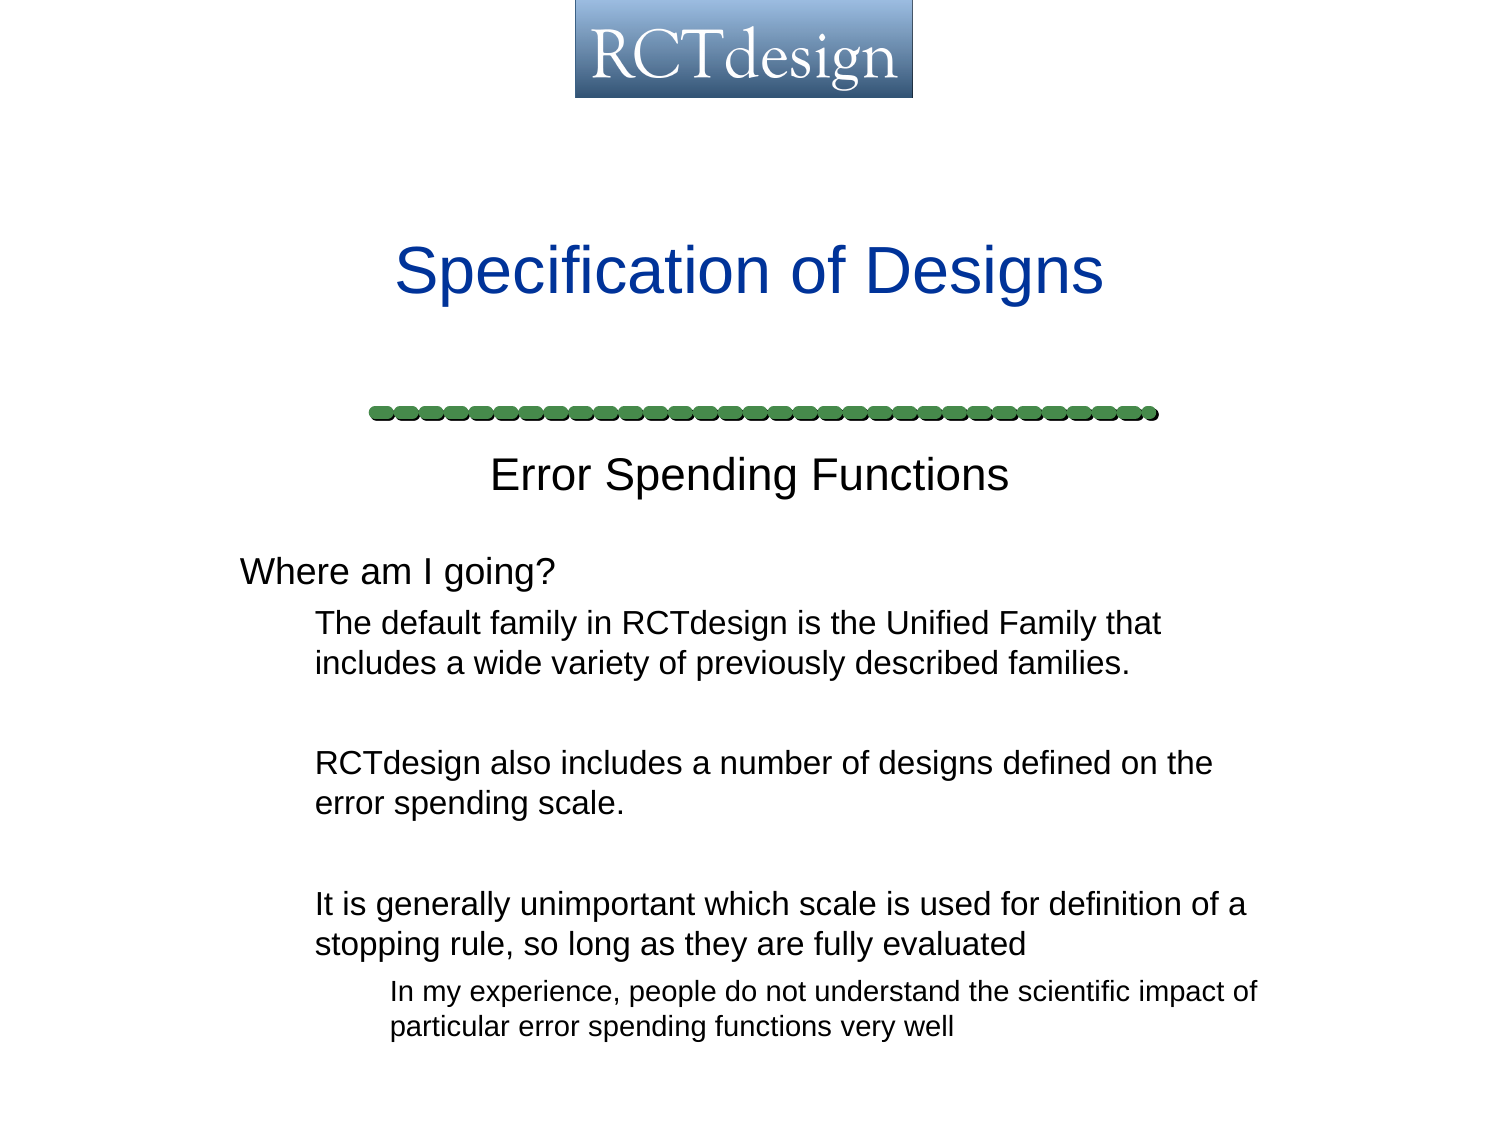

# Specification of Designs
Error Spending Functions
Where am I going?
The default family in RCTdesign is the Unified Family that includes a wide variety of previously described families.
RCTdesign also includes a number of designs defined on the error spending scale.
It is generally unimportant which scale is used for definition of a stopping rule, so long as they are fully evaluated
In my experience, people do not understand the scientific impact of particular error spending functions very well